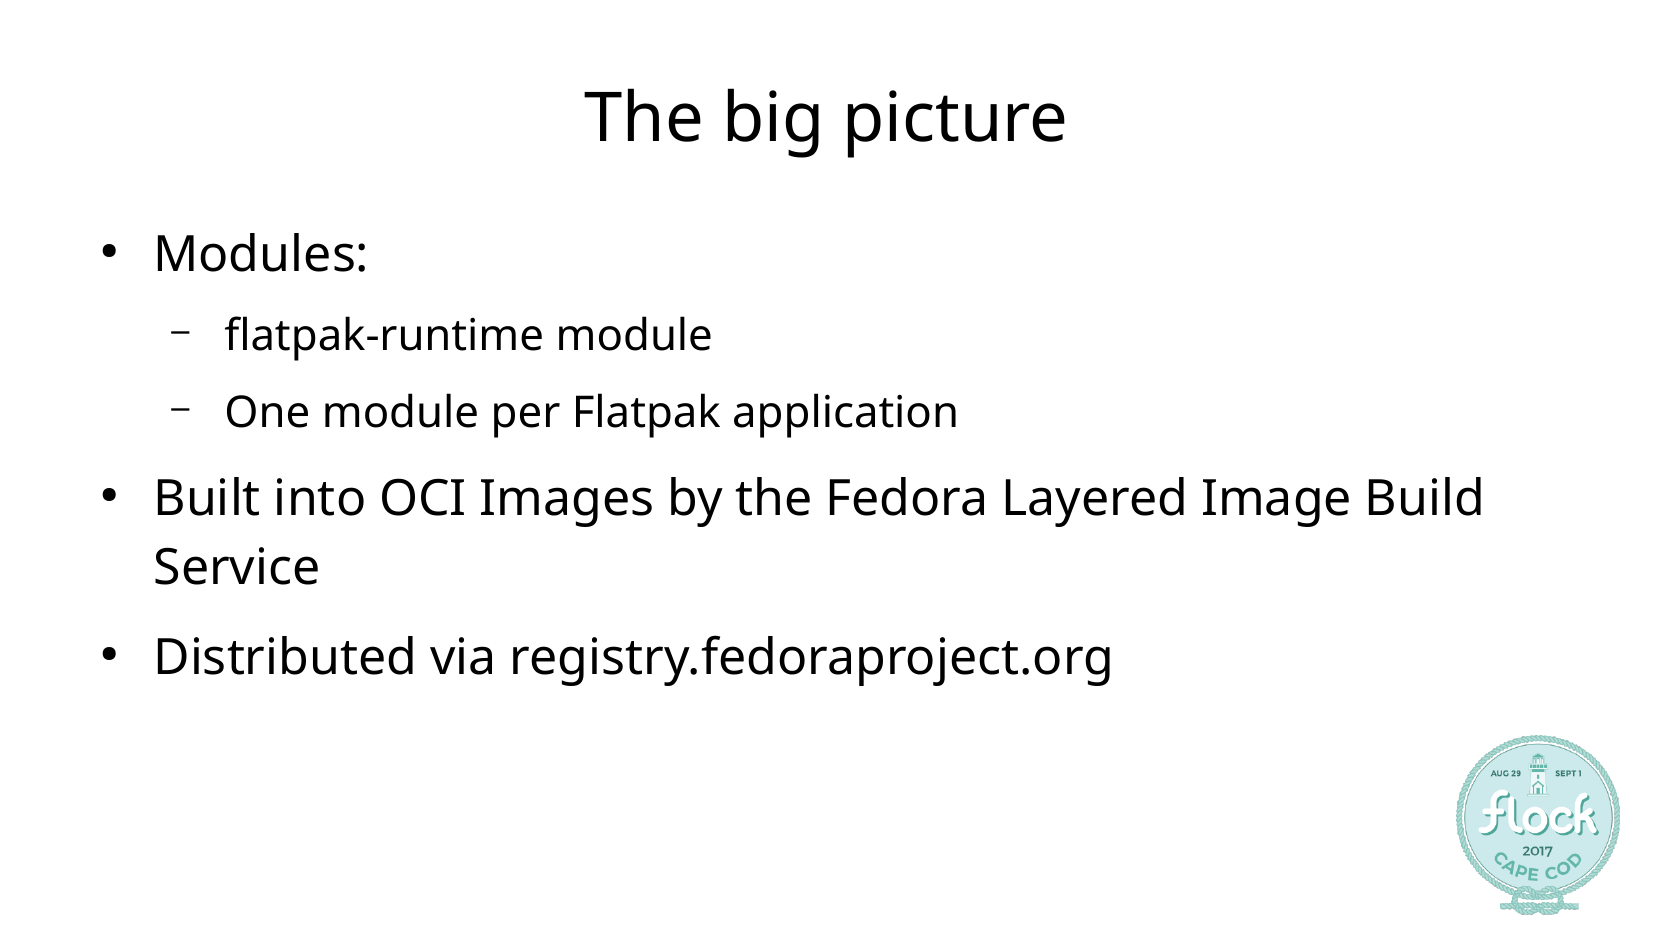

# The big picture
Modules:
flatpak-runtime module
One module per Flatpak application
Built into OCI Images by the Fedora Layered Image Build Service
Distributed via registry.fedoraproject.org